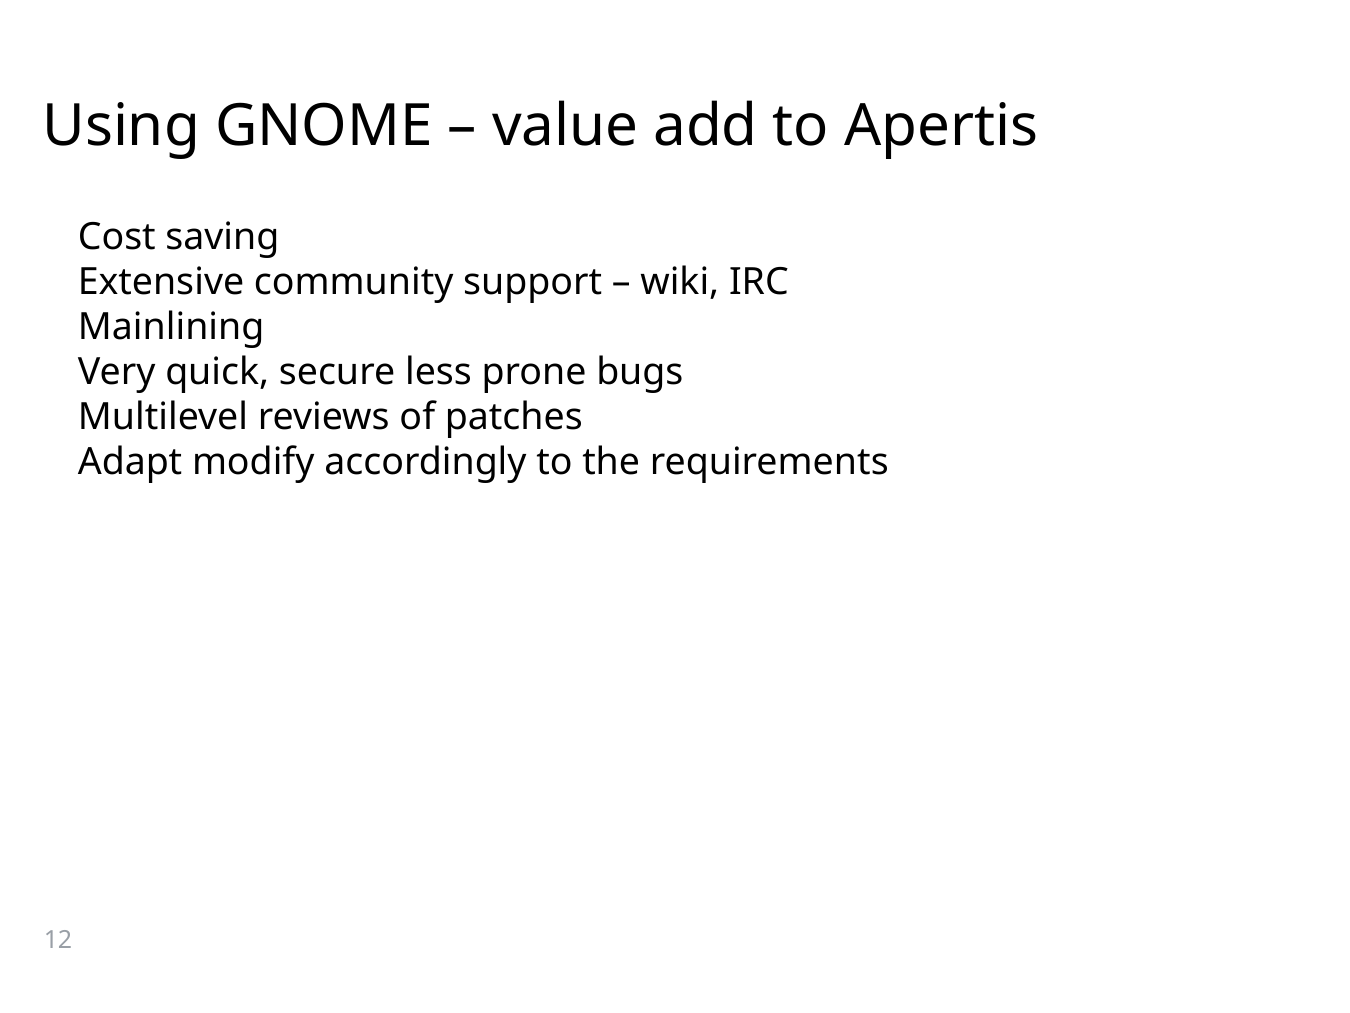

Using GNOME – value add to Apertis
Cost saving
Extensive community support – wiki, IRC
Mainlining
Very quick, secure less prone bugs
Multilevel reviews of patches
Adapt modify accordingly to the requirements
12